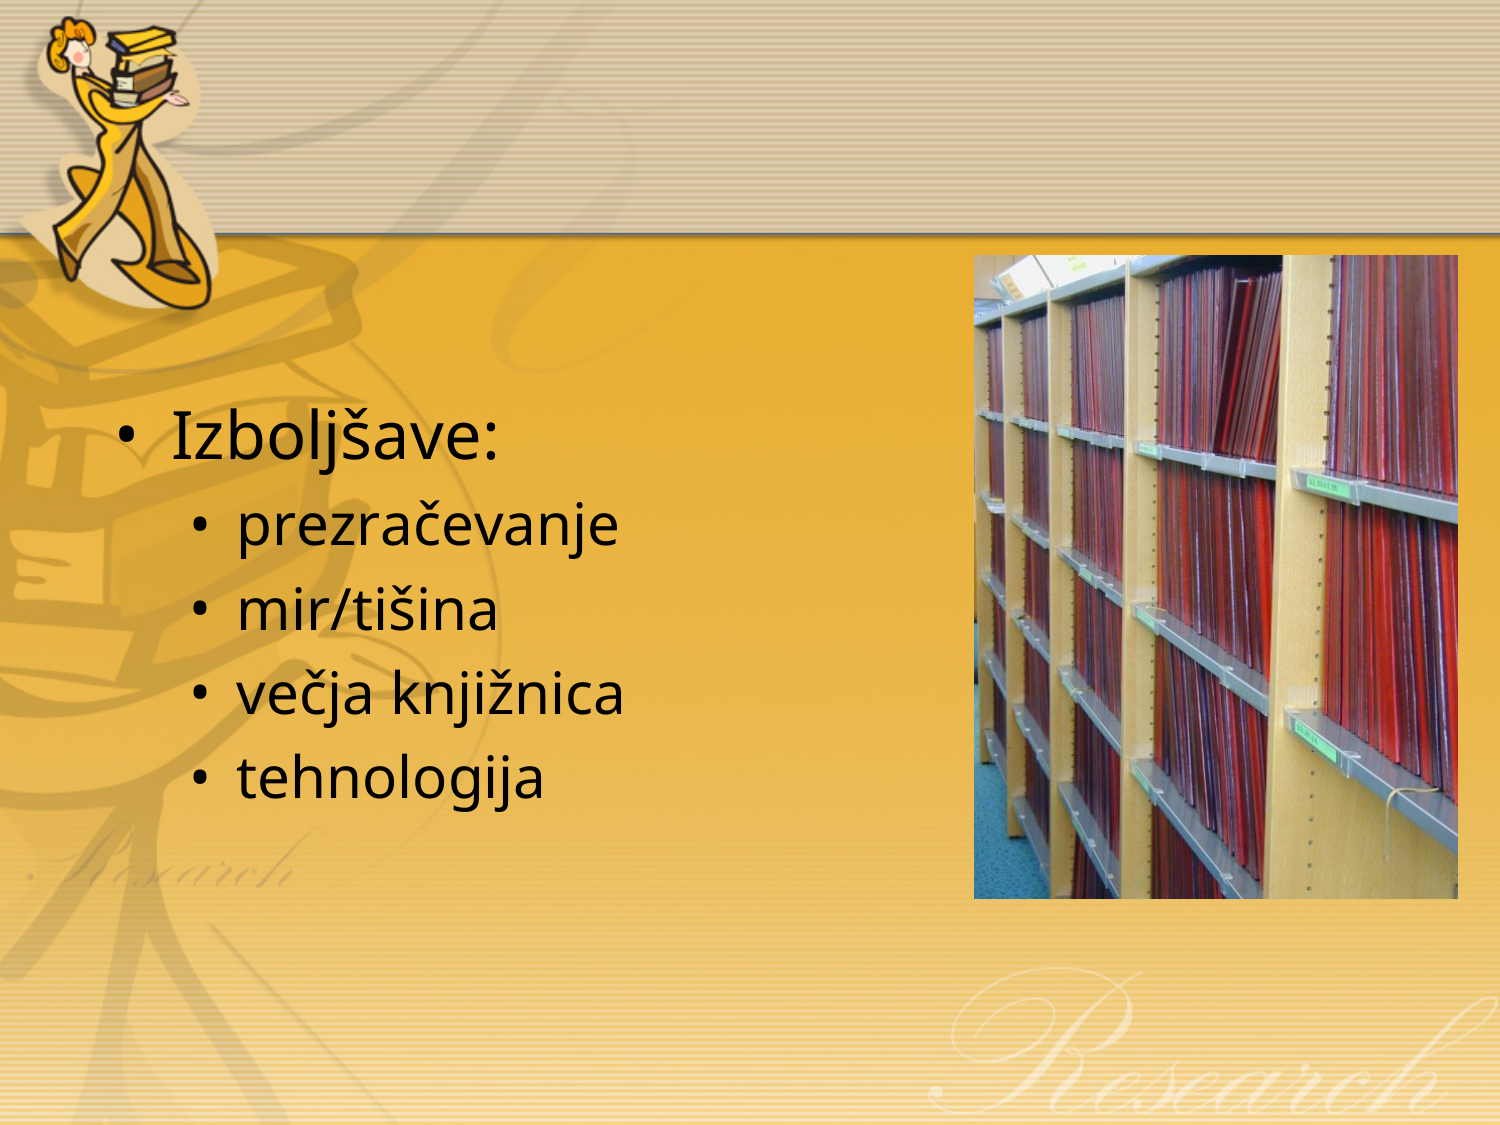

#
Izboljšave:
prezračevanje
mir/tišina
večja knjižnica
tehnologija